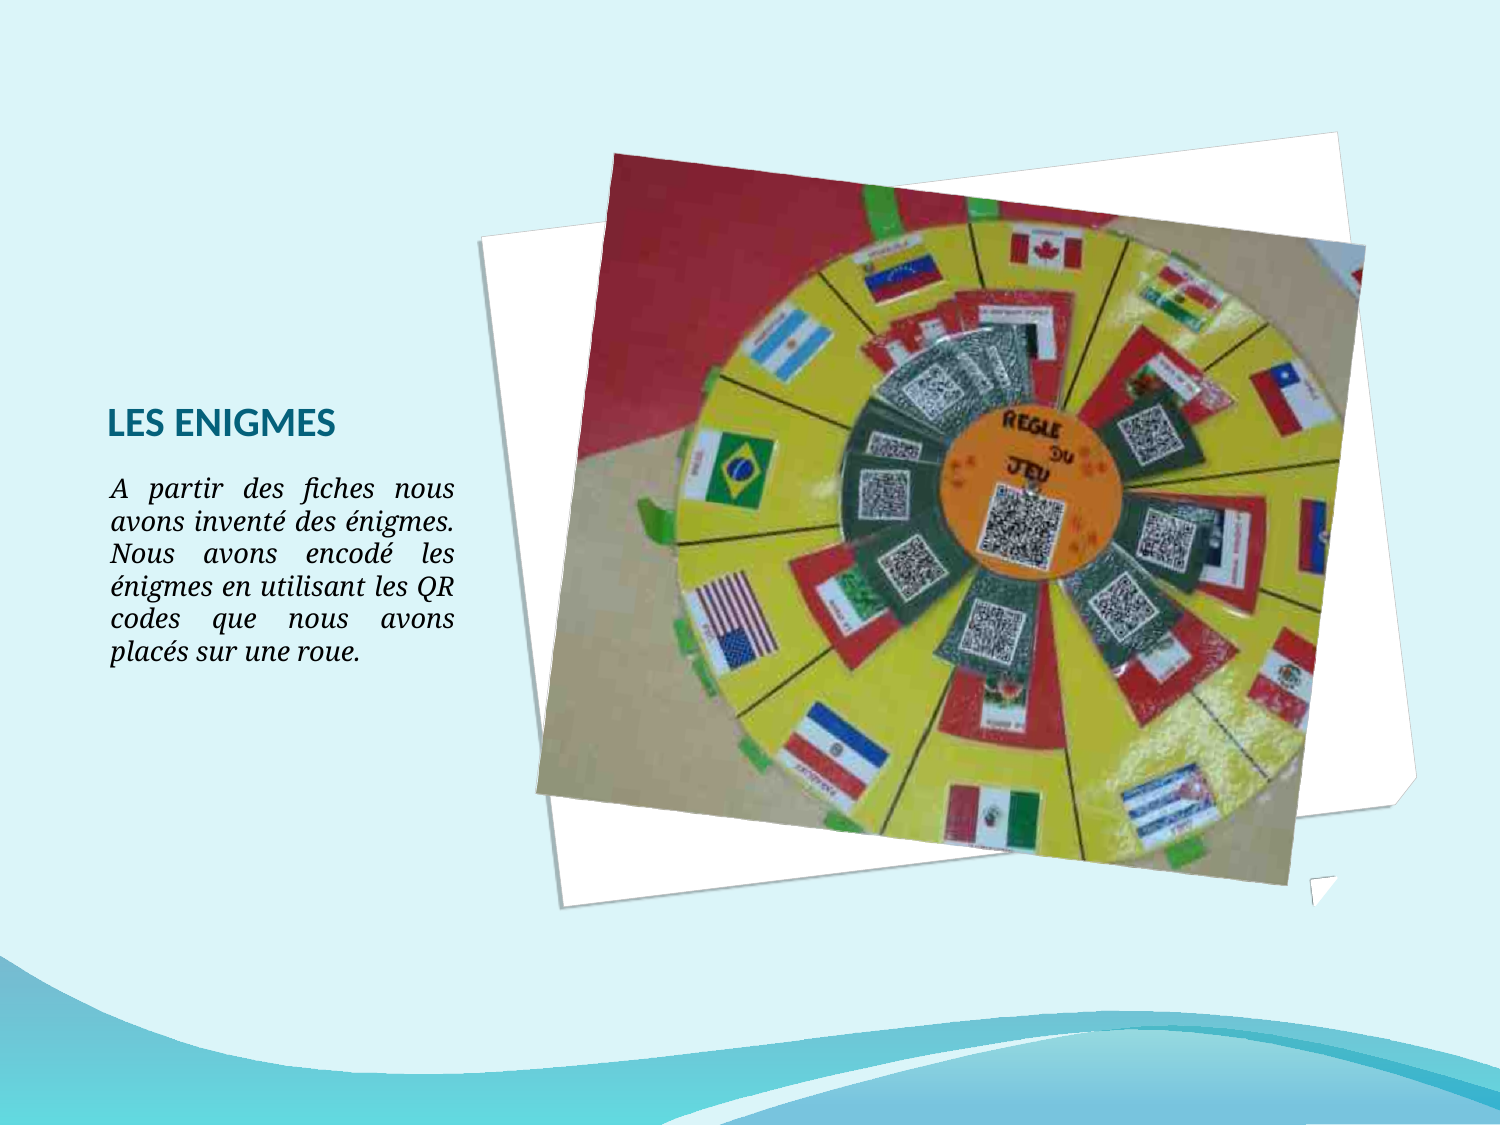

# LES ENIGMES
A partir des fiches nous avons inventé des énigmes. Nous avons encodé les énigmes en utilisant les QR codes que nous avons placés sur une roue.